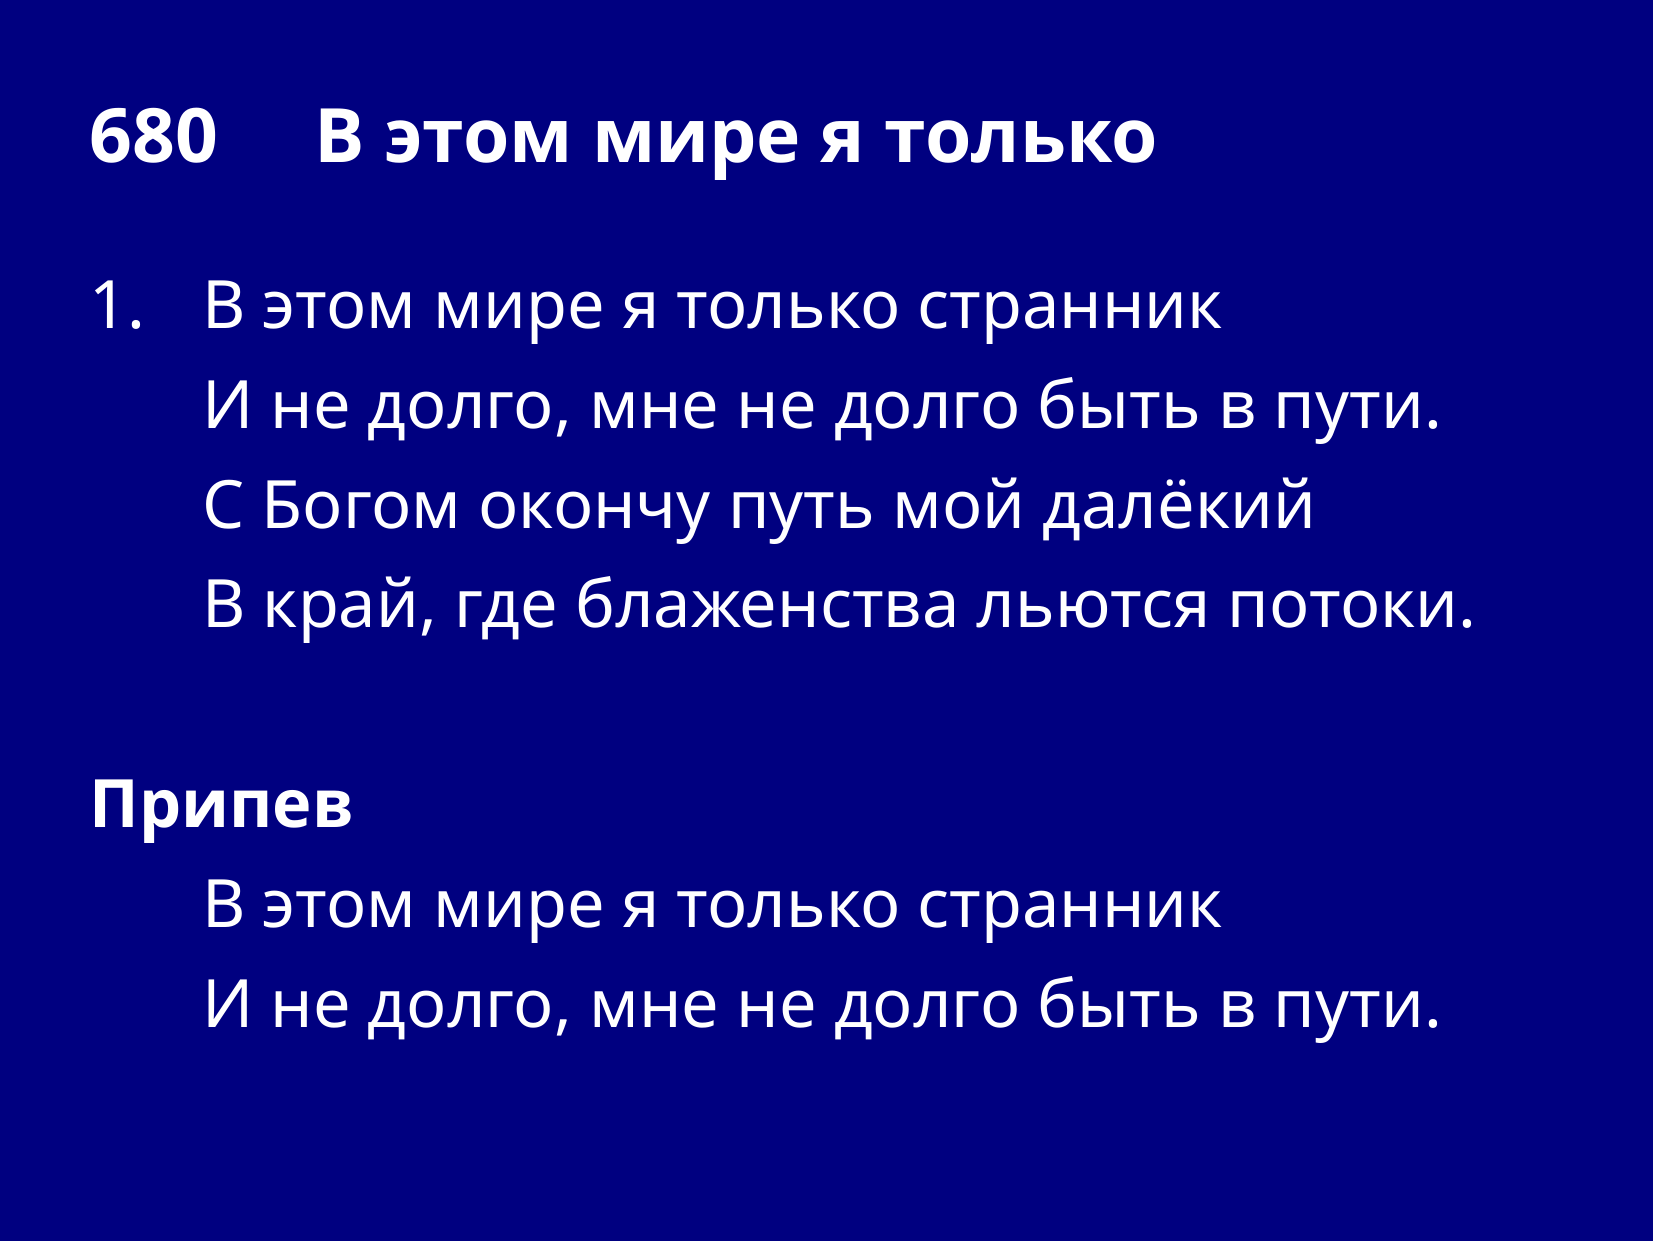

680	В этом мире я только
1.	В этом мире я только странник
	И не долго, мне не долго быть в пути.
	С Богом окончу путь мой далёкий
	В край, где блаженства льются потоки.
Припев
	В этом мире я только странник
	И не долго, мне не долго быть в пути.